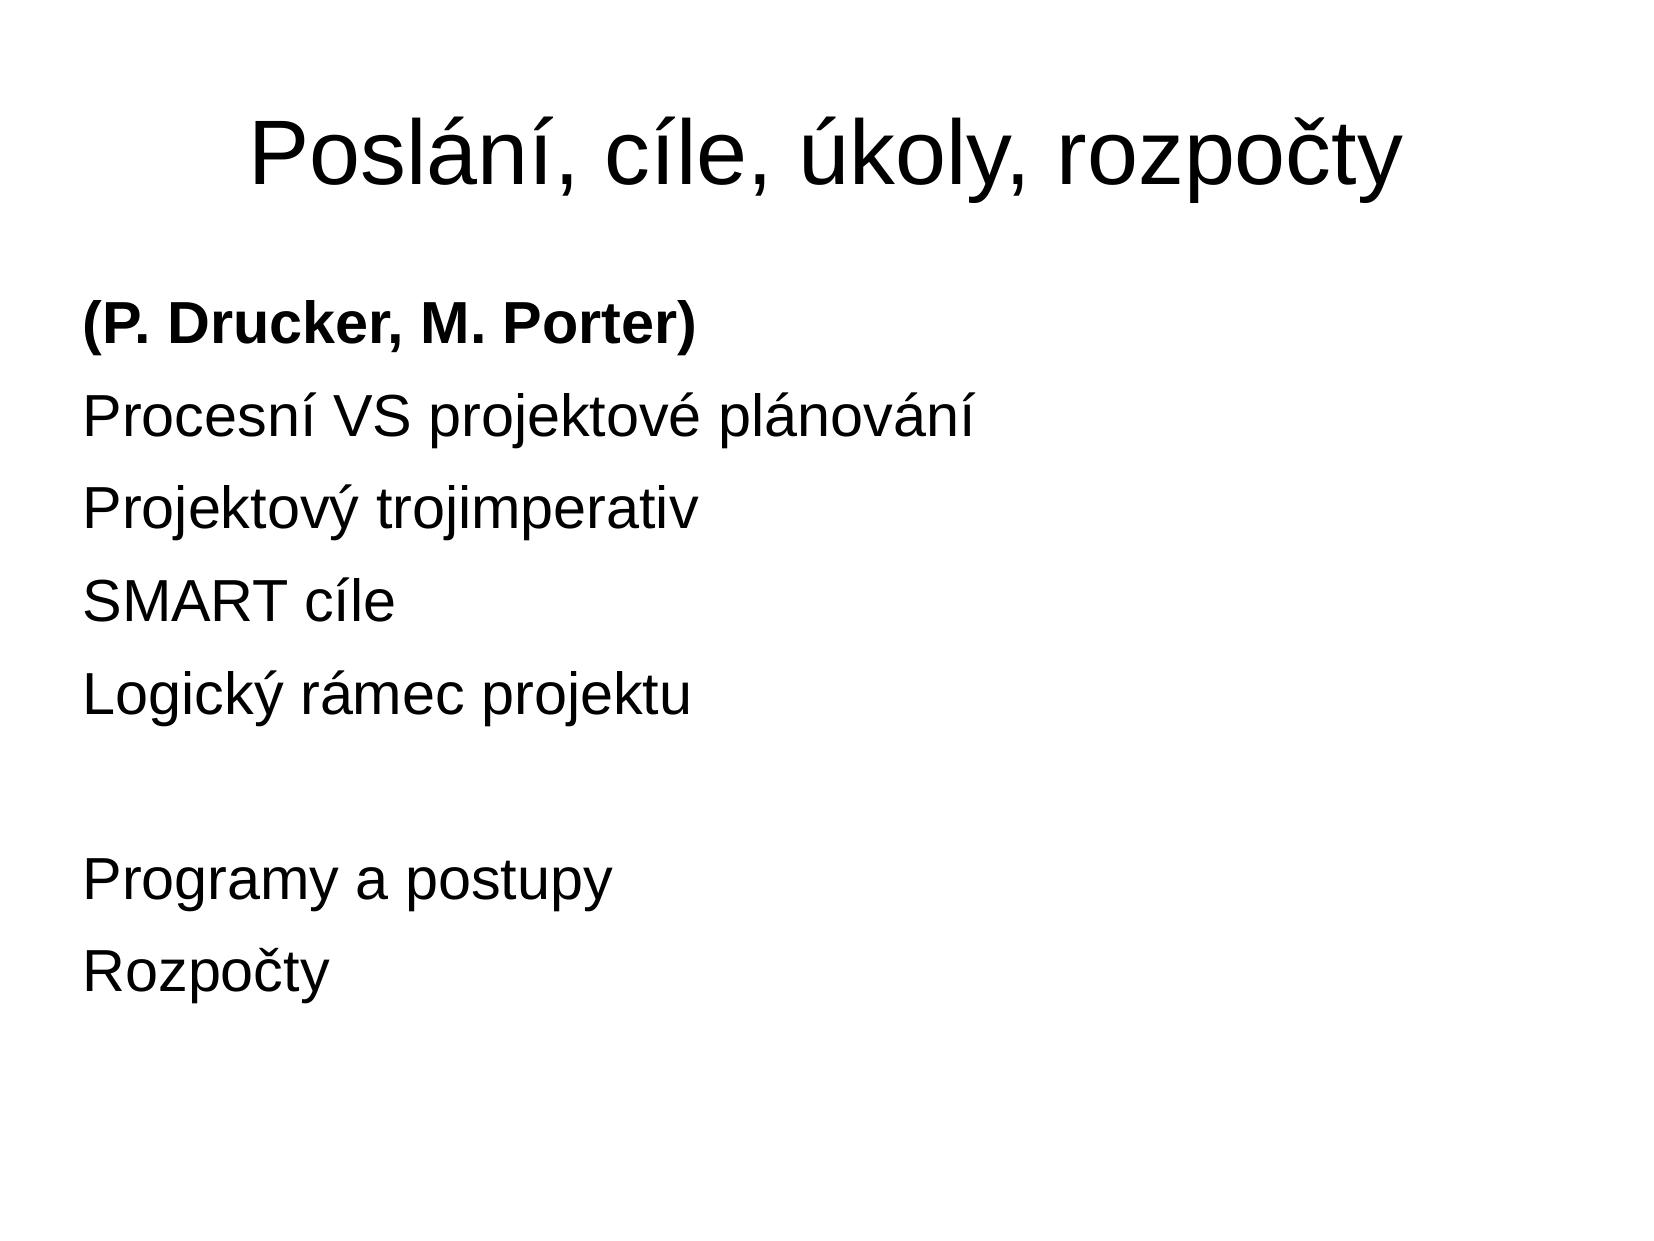

# Poslání, cíle, úkoly, rozpočty
(P. Drucker, M. Porter)
Procesní VS projektové plánování
Projektový trojimperativ
SMART cíle
Logický rámec projektu
Programy a postupy
Rozpočty